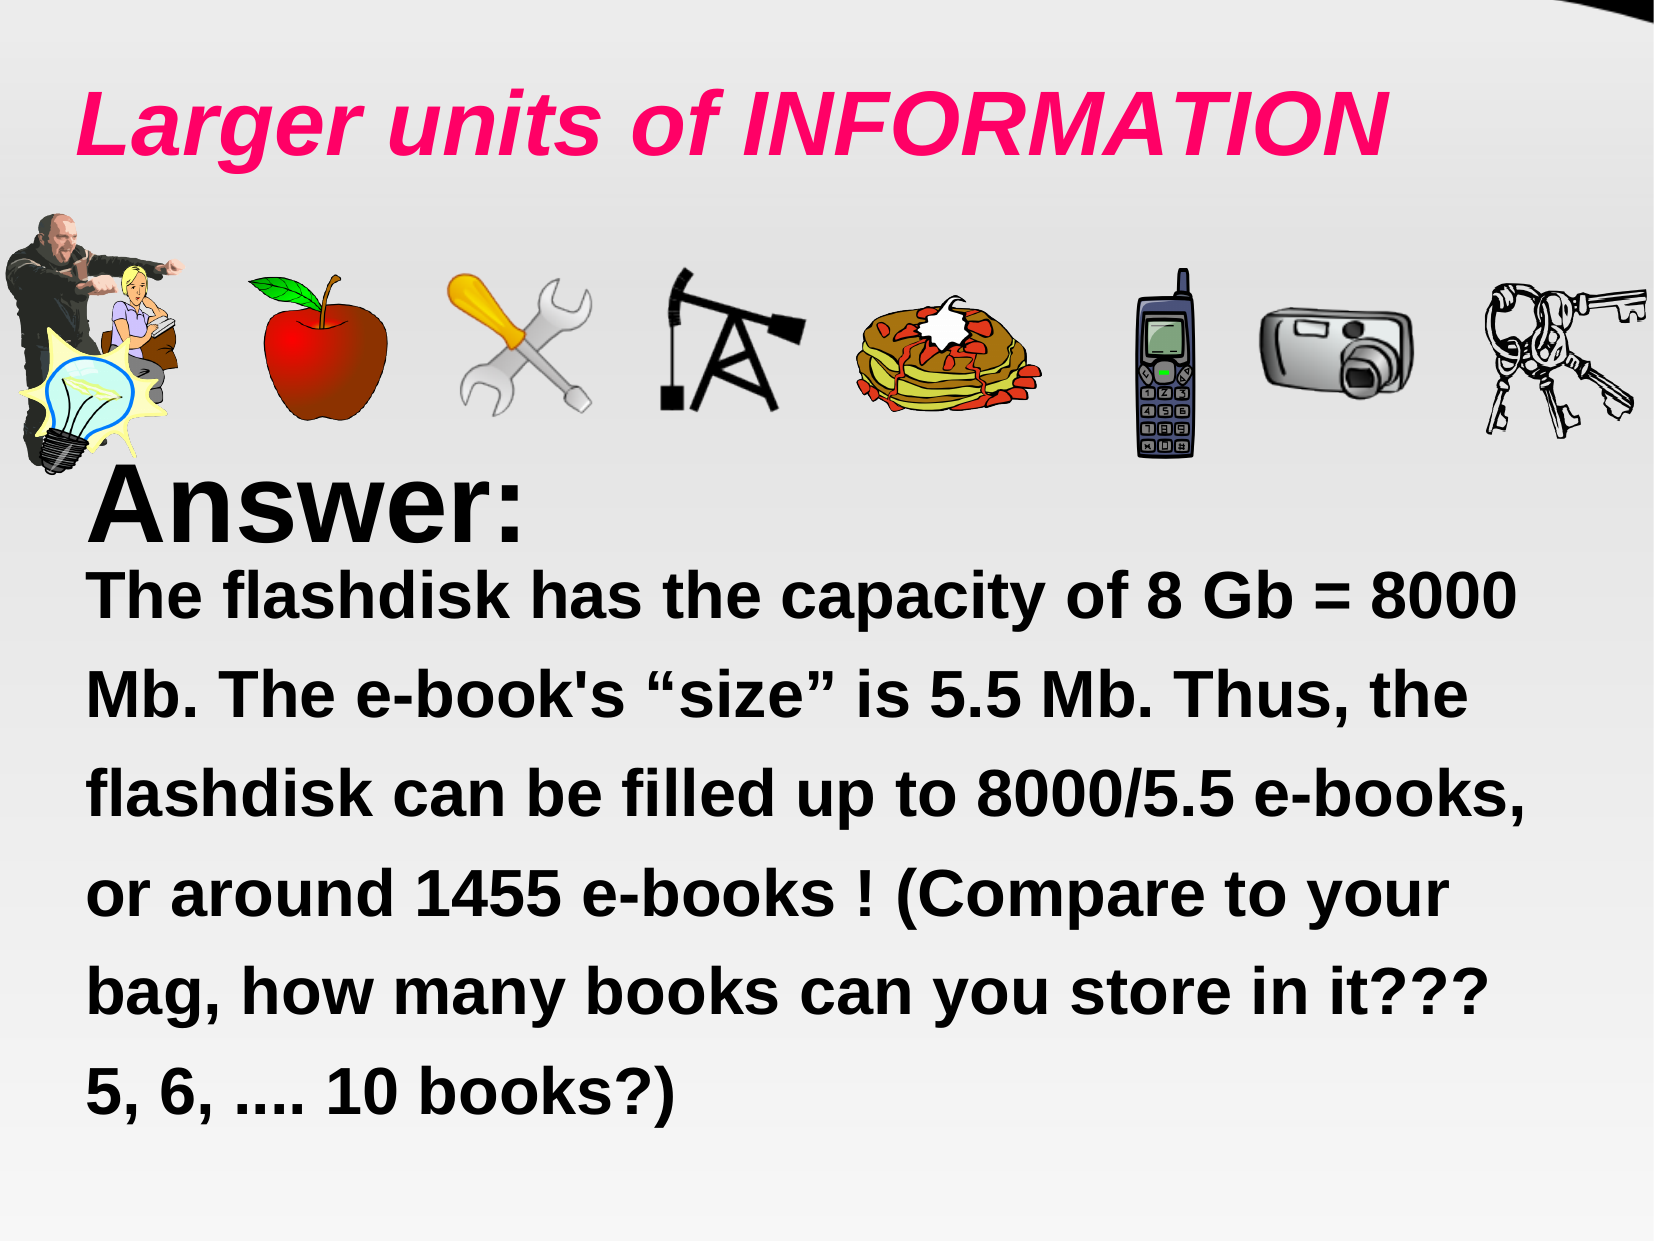

# Larger units of INFORMATION
Answer:
The flashdisk has the capacity of 8 Gb = 8000 Mb. The e-book's “size” is 5.5 Mb. Thus, the flashdisk can be filled up to 8000/5.5 e-books, or around 1455 e-books ! (Compare to your bag, how many books can you store in it??? 5, 6, .... 10 books?)